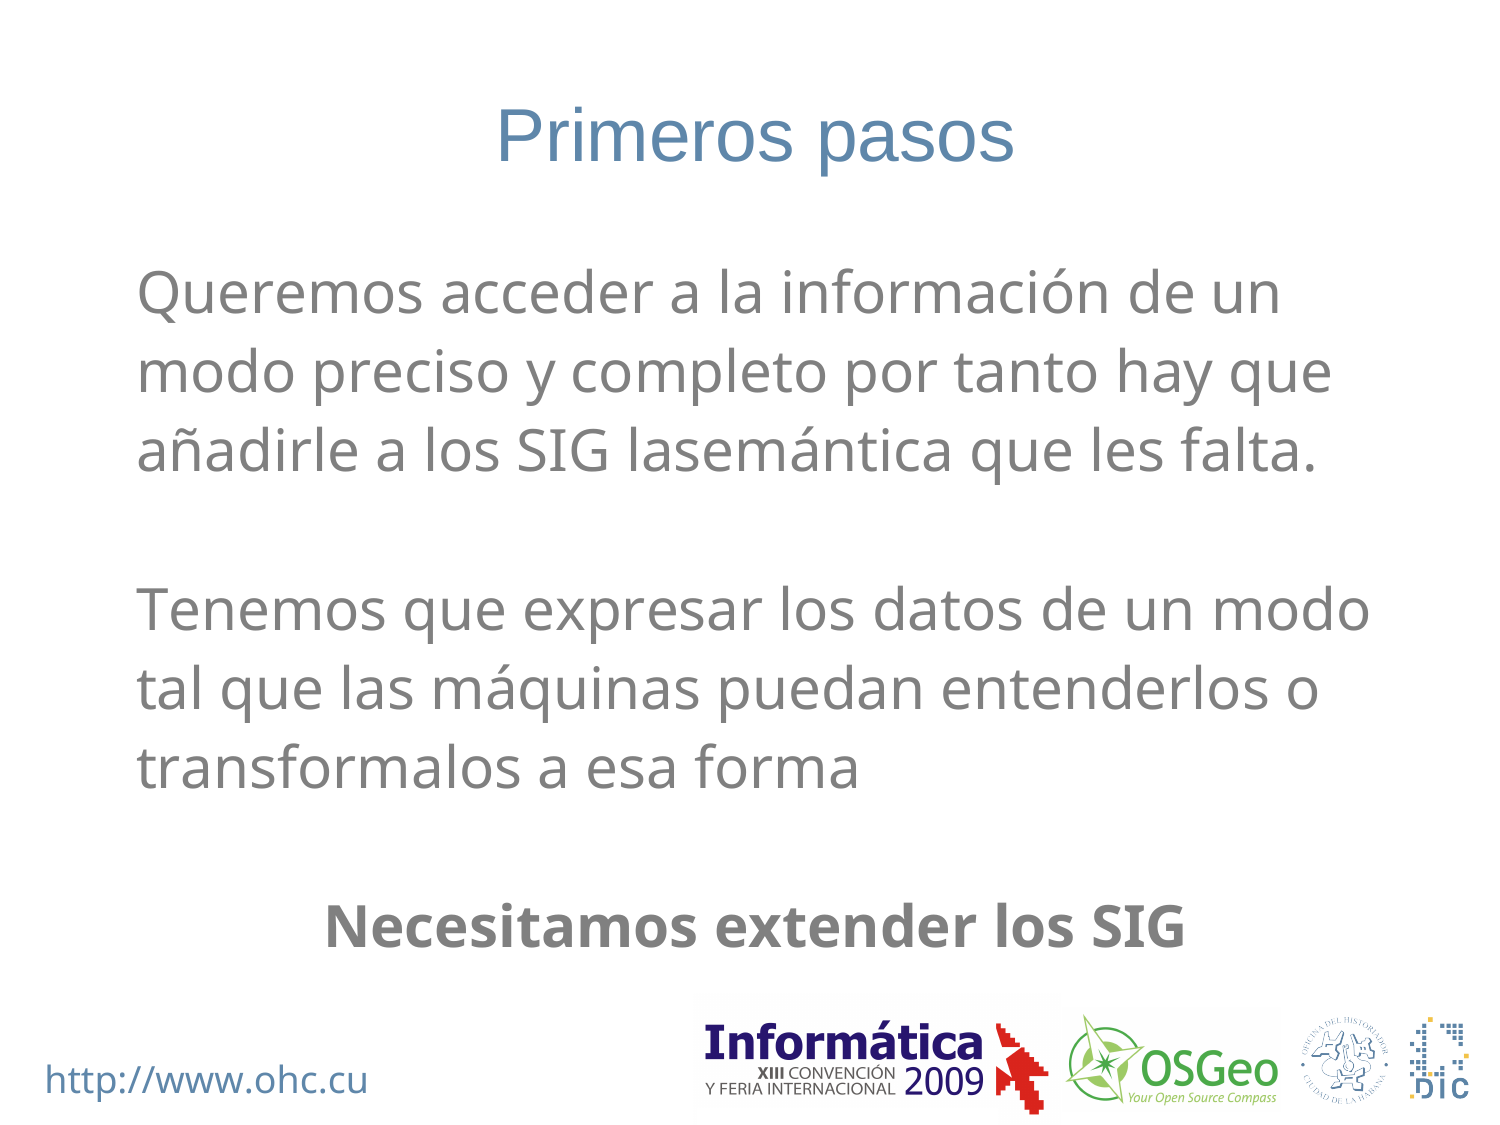

Primeros pasos
Queremos acceder a la información de un modo preciso y completo por tanto hay que añadirle a los SIG lasemántica que les falta.
Tenemos que expresar los datos de un modo tal que las máquinas puedan entenderlos o transformalos a esa forma
Necesitamos extender los SIG
http://www.ohc.cu